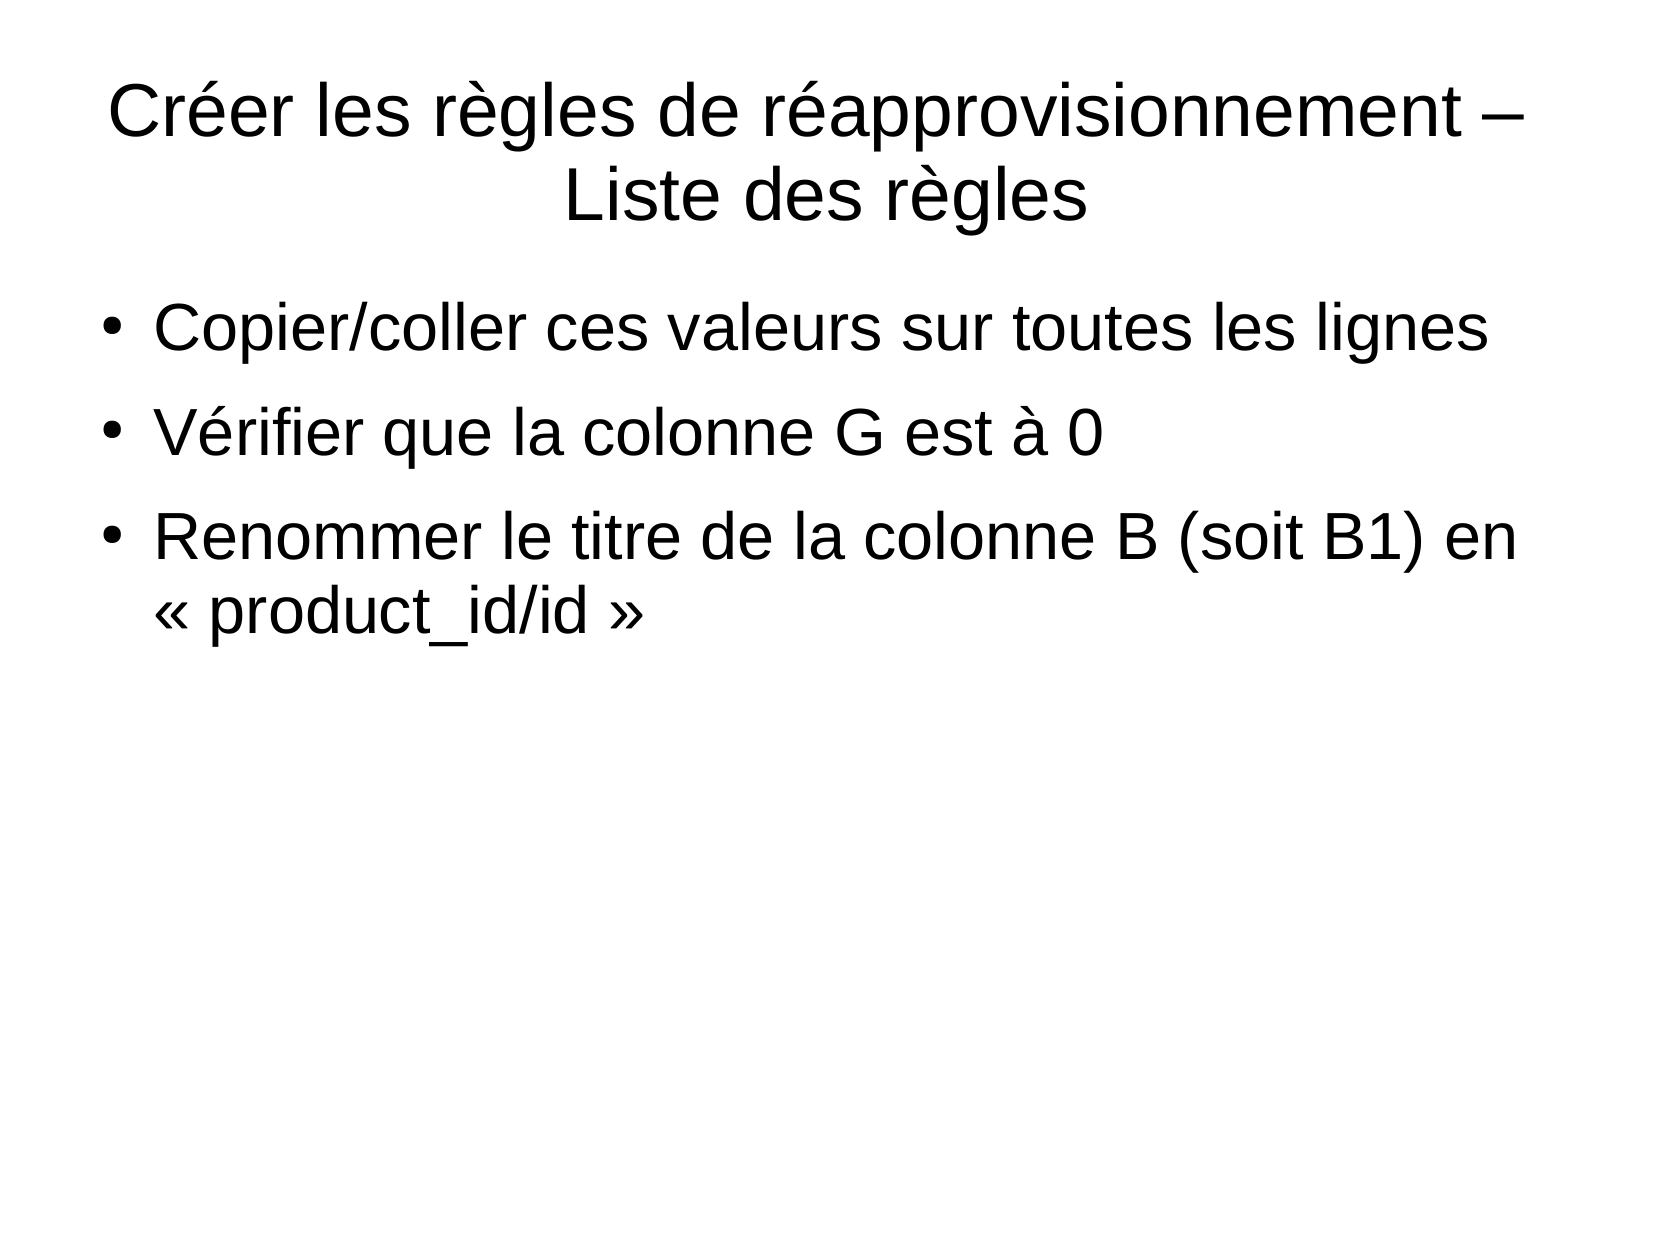

# Créer les règles de réapprovisionnement – Liste des règles
Copier/coller ces valeurs sur toutes les lignes
Vérifier que la colonne G est à 0
Renommer le titre de la colonne B (soit B1) en « product_id/id »